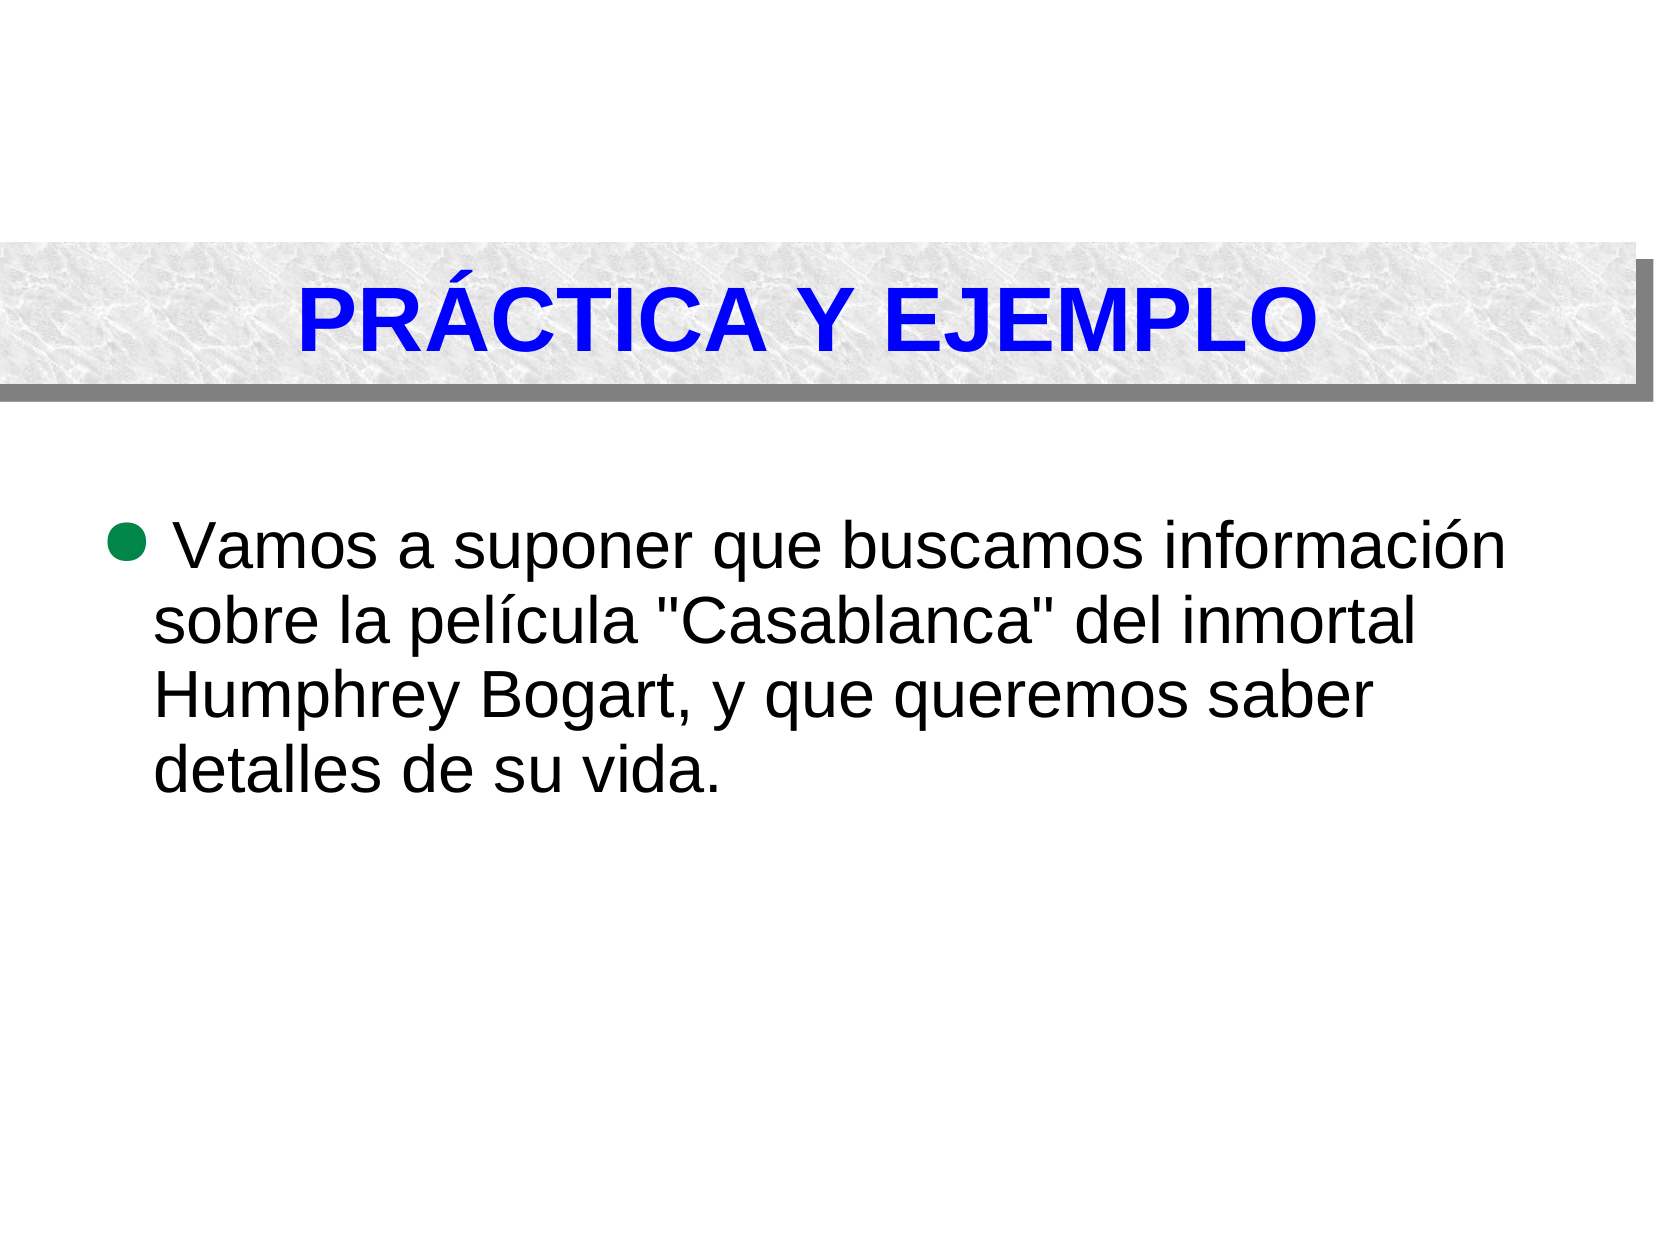

# PRÁCTICA Y EJEMPLO
 Vamos a suponer que buscamos información sobre la película "Casablanca" del inmortal Humphrey Bogart, y que queremos saber detalles de su vida.